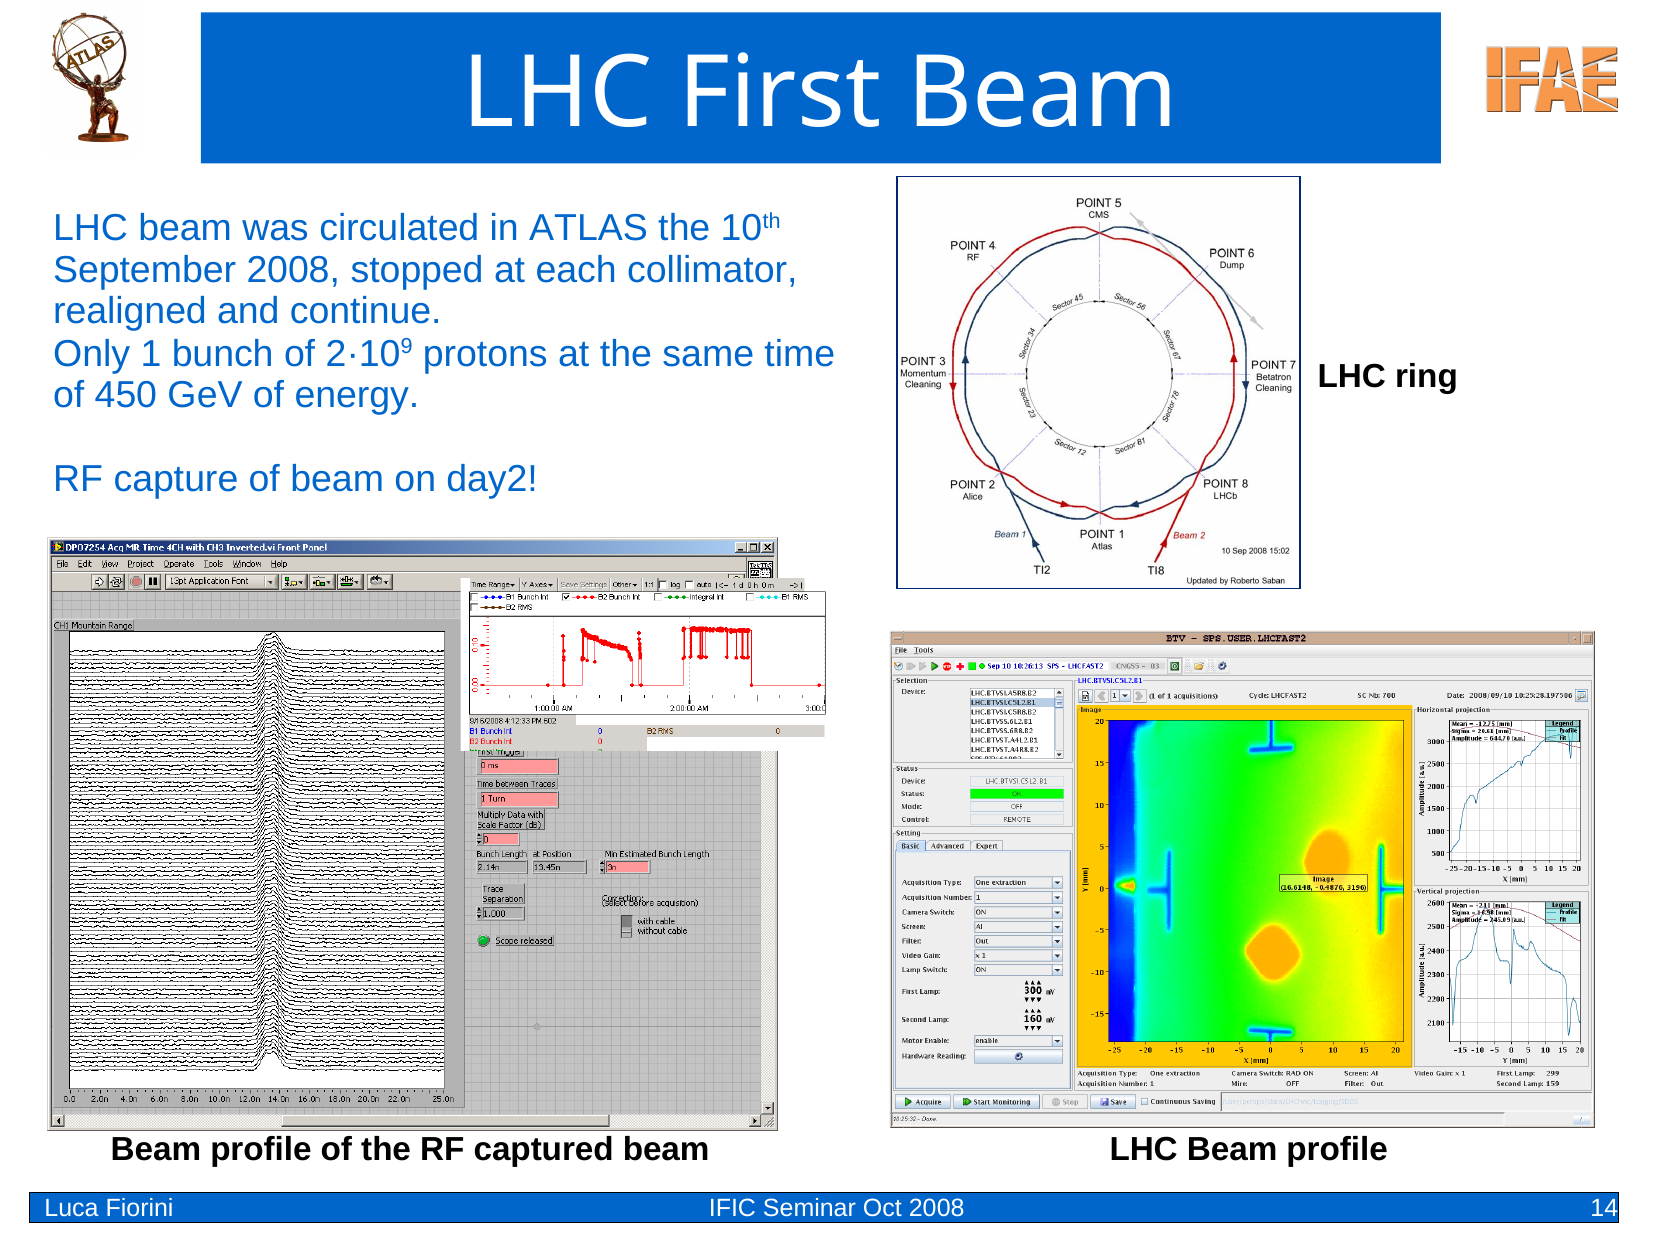

LHC First Beam
LHC beam was circulated in ATLAS the 10th September 2008, stopped at each collimator, realigned and continue.
Only 1 bunch of 2·109 protons at the same time of 450 GeV of energy.
RF capture of beam on day2!
LHC ring
Beam profile of the RF captured beam
LHC Beam profile
Luca Fiorini								IFIC Seminar Oct 2008								 14